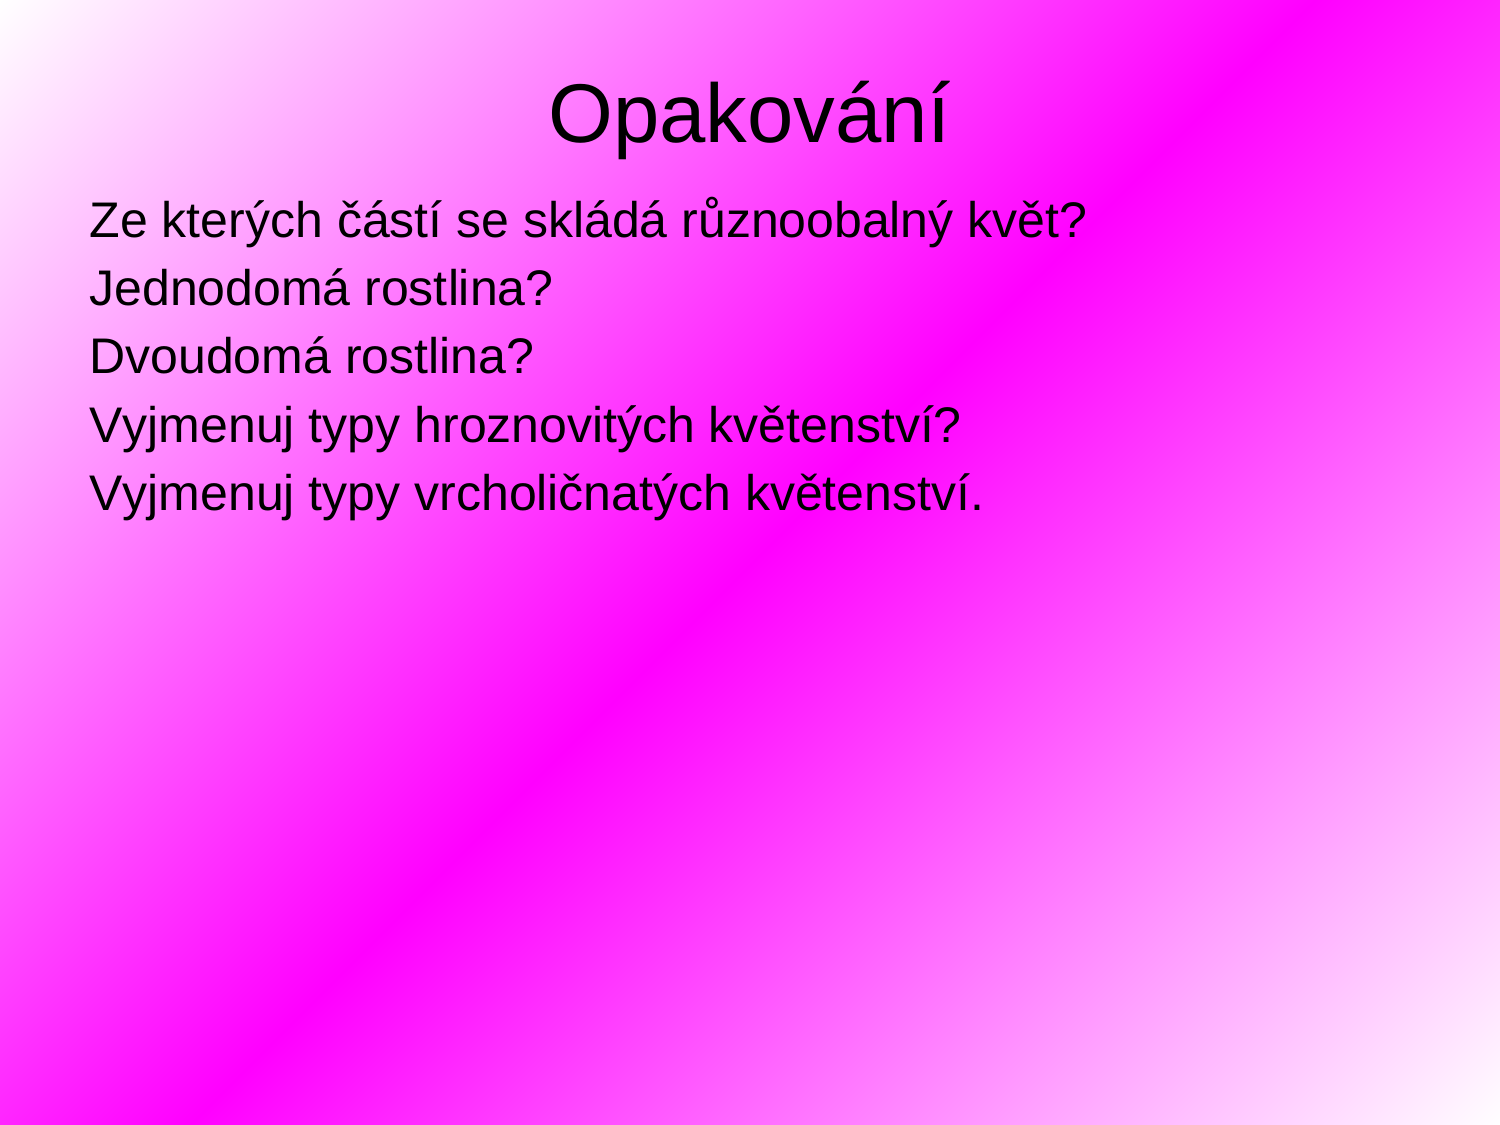

# Opakování
Ze kterých částí se skládá různoobalný květ?
Jednodomá rostlina?
Dvoudomá rostlina?
Vyjmenuj typy hroznovitých květenství?
Vyjmenuj typy vrcholičnatých květenství.